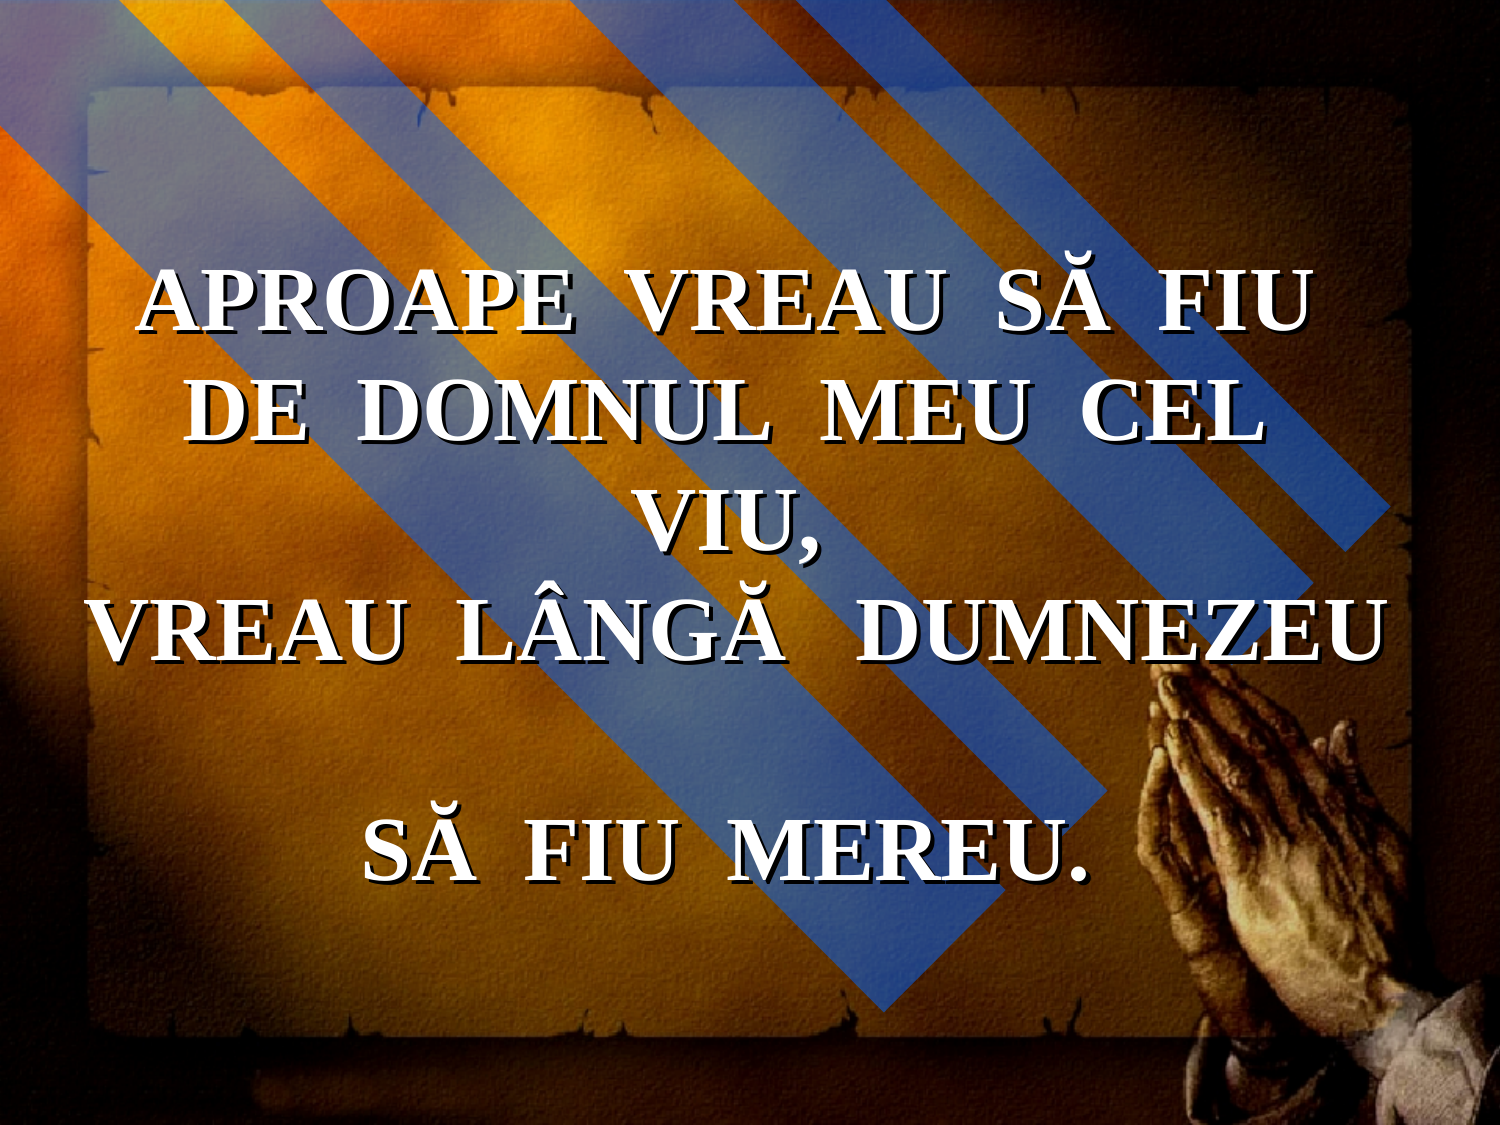

# APROAPE VREAU SĂ FIU DE DOMNUL MEU CEL VIU, VREAU LÂNGĂ DUMNEZEU SĂ FIU MEREU.